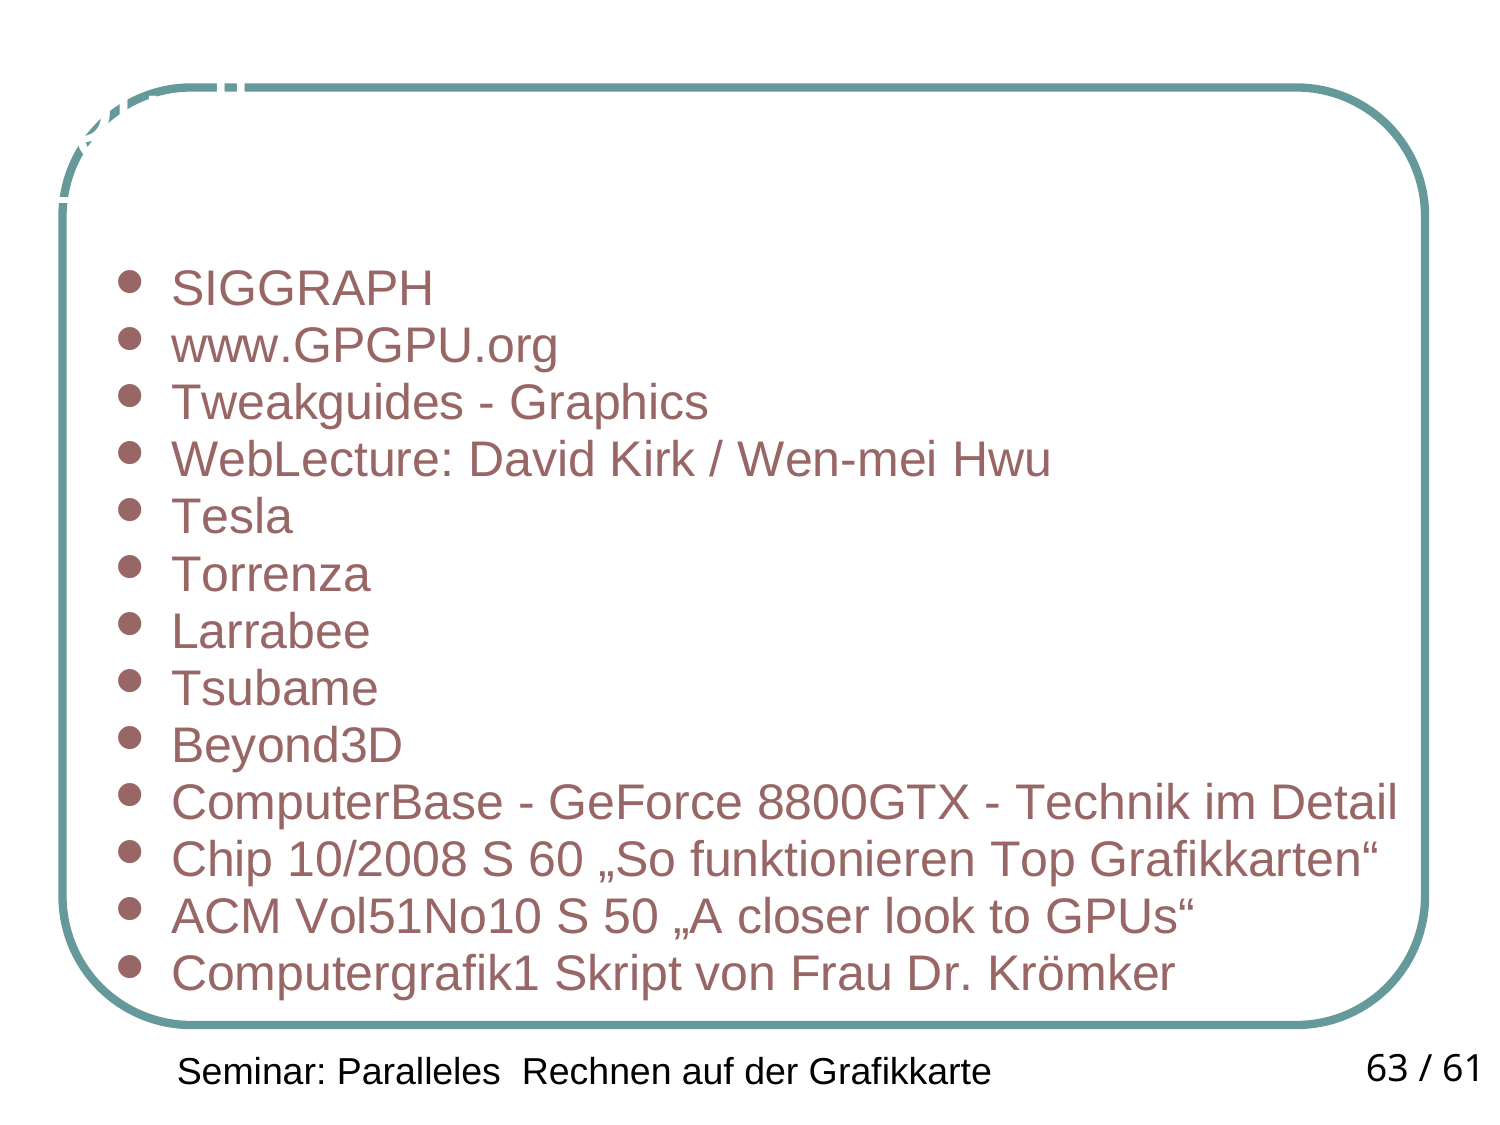

# Quellen
SIGGRAPH
www.GPGPU.org
Tweakguides - Graphics
WebLecture: David Kirk / Wen-mei Hwu
Tesla
Torrenza
Larrabee
Tsubame
Beyond3D
ComputerBase - GeForce 8800GTX - Technik im Detail
Chip 10/2008 S 60 „So funktionieren Top Grafikkarten“
ACM Vol51No10 S 50 „A closer look to GPUs“
Computergrafik1 Skript von Frau Dr. Krömker
Seminar: Paralleles Rechnen auf der Grafikkarte
63